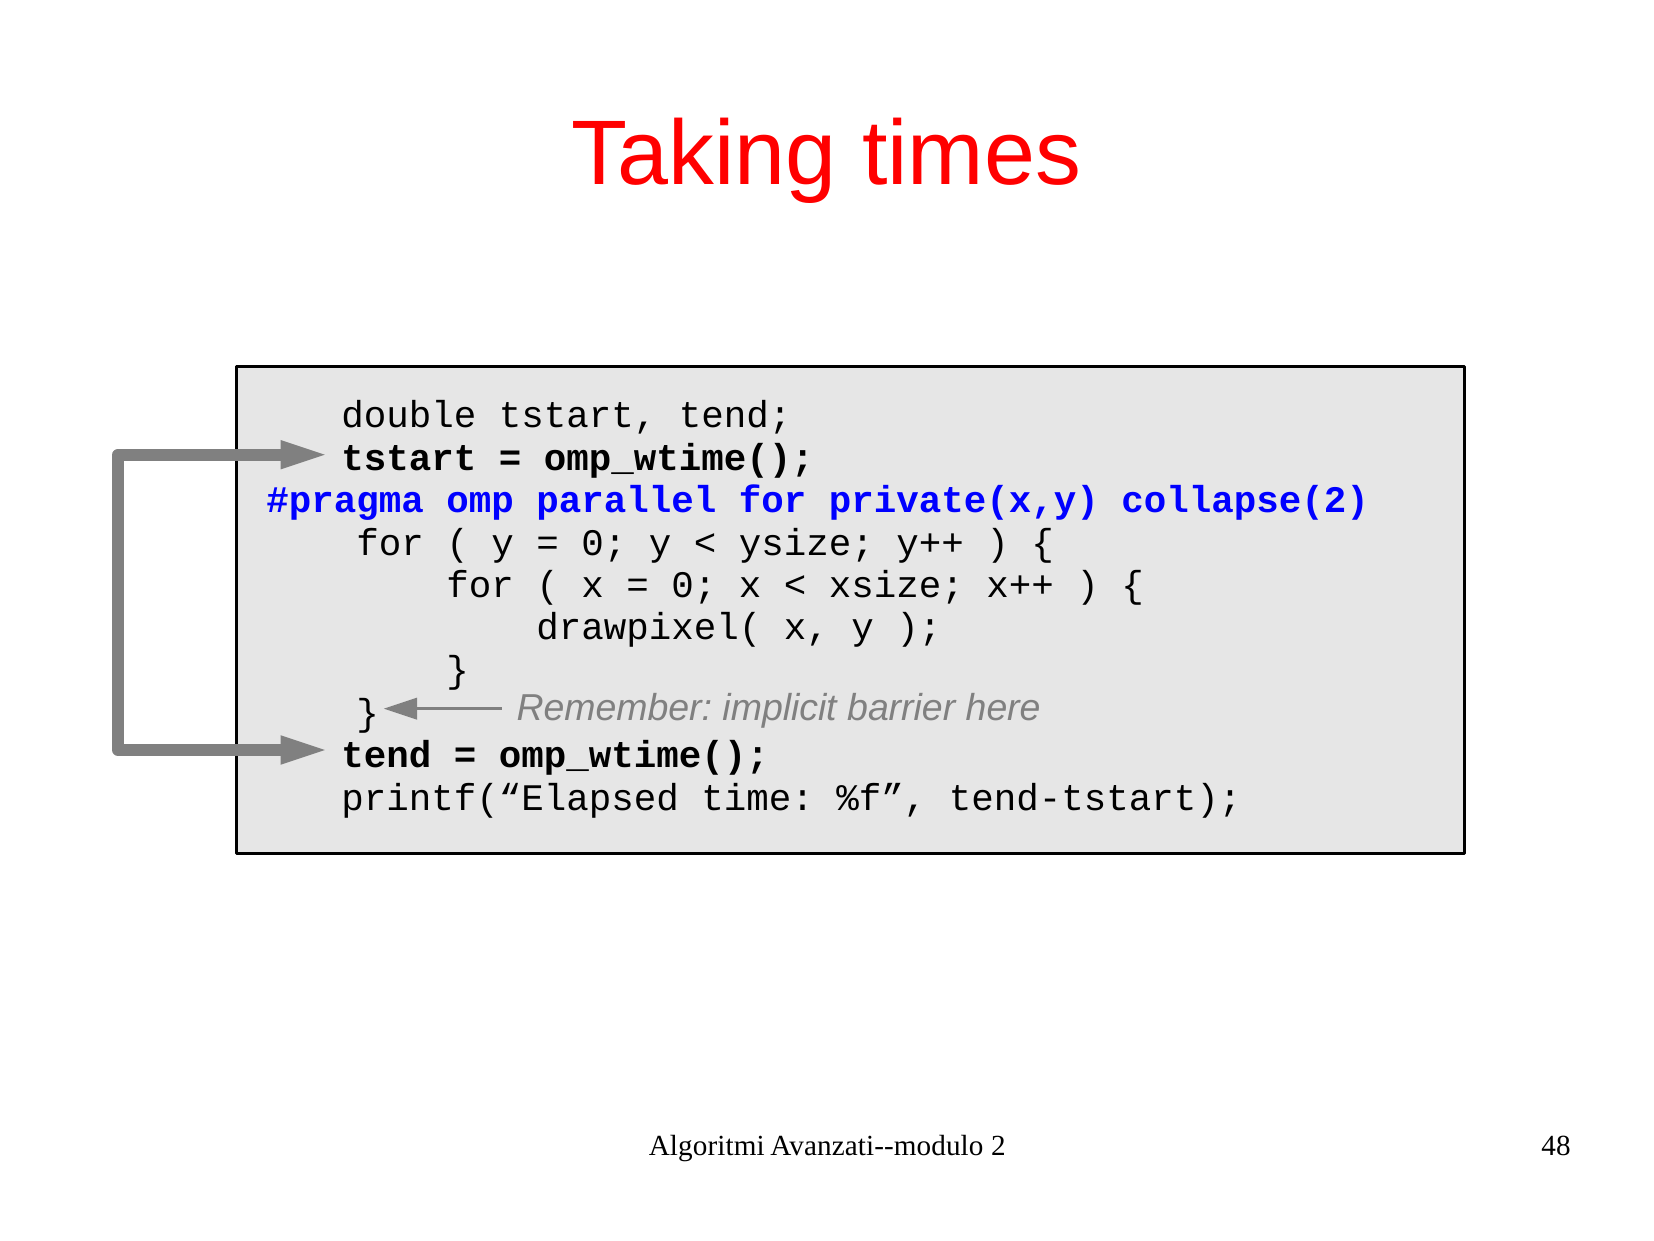

# Taking times
	double tstart, tend;
	tstart = omp_wtime();
#pragma omp parallel for private(x,y) collapse(2)
 for ( y = 0; y < ysize; y++ ) {
 for ( x = 0; x < xsize; x++ ) {
 drawpixel( x, y );
 }
 }
	tend = omp_wtime();
	printf(“Elapsed time: %f”, tend-tstart);
Remember: implicit barrier here
Algoritmi Avanzati--modulo 2
48